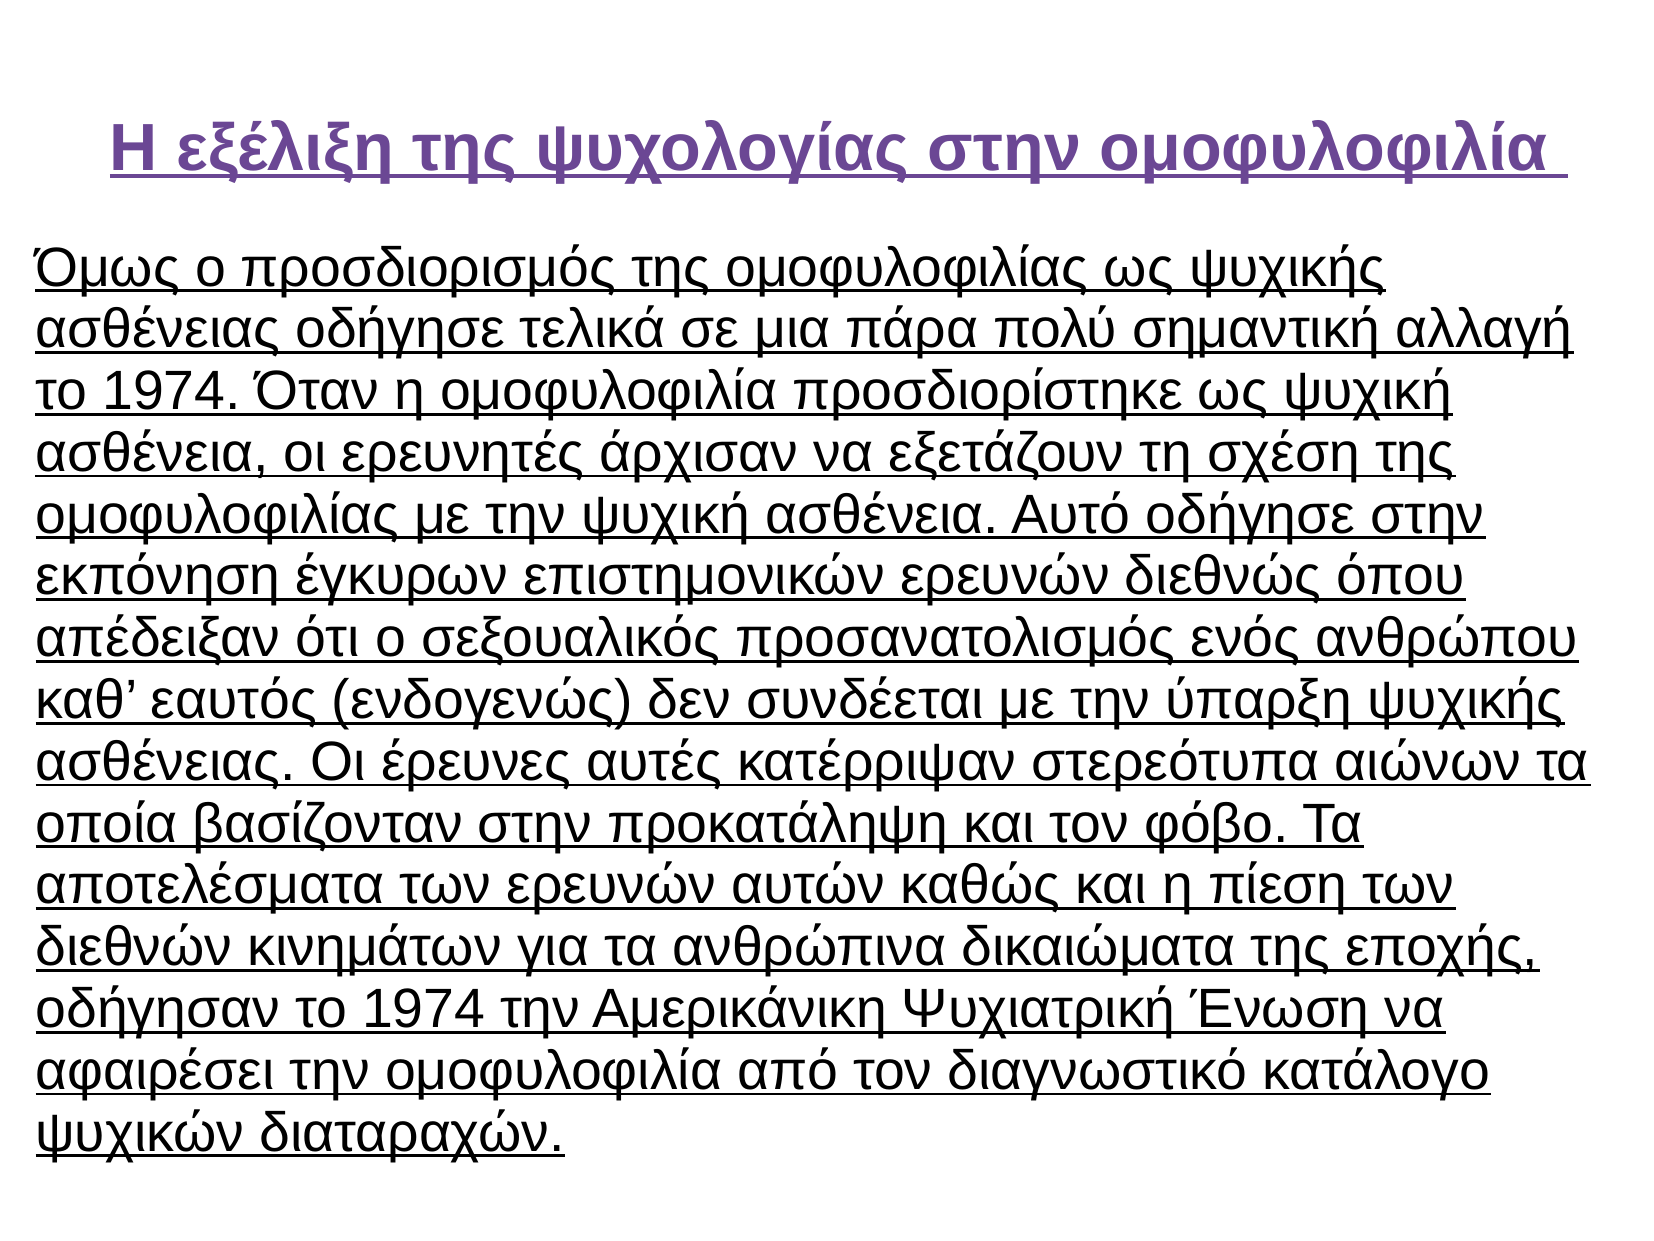

# Η εξέλιξη της ψυχολογίας στην ομοφυλοφιλία
Όμως ο προσδιορισμός της ομοφυλοφιλίας ως ψυχικής ασθένειας οδήγησε τελικά σε μια πάρα πολύ σημαντική αλλαγή το 1974. Όταν η ομοφυλοφιλία προσδιορίστηκε ως ψυχική ασθένεια, οι ερευνητές άρχισαν να εξετάζουν τη σχέση της ομοφυλοφιλίας με την ψυχική ασθένεια. Αυτό οδήγησε στην εκπόνηση έγκυρων επιστημονικών ερευνών διεθνώς όπου απέδειξαν ότι ο σεξουαλικός προσανατολισμός ενός ανθρώπου καθ’ εαυτός (ενδογενώς) δεν συνδέεται με την ύπαρξη ψυχικής ασθένειας. Οι έρευνες αυτές κατέρριψαν στερεότυπα αιώνων τα οποία βασίζονταν στην προκατάληψη και τον φόβο. Τα αποτελέσματα των ερευνών αυτών καθώς και η πίεση των διεθνών κινημάτων για τα ανθρώπινα δικαιώματα της εποχής, οδήγησαν το 1974 την Αμερικάνικη Ψυχιατρική Ένωση να αφαιρέσει την ομοφυλοφιλία από τον διαγνωστικό κατάλογο ψυχικών διαταραχών.